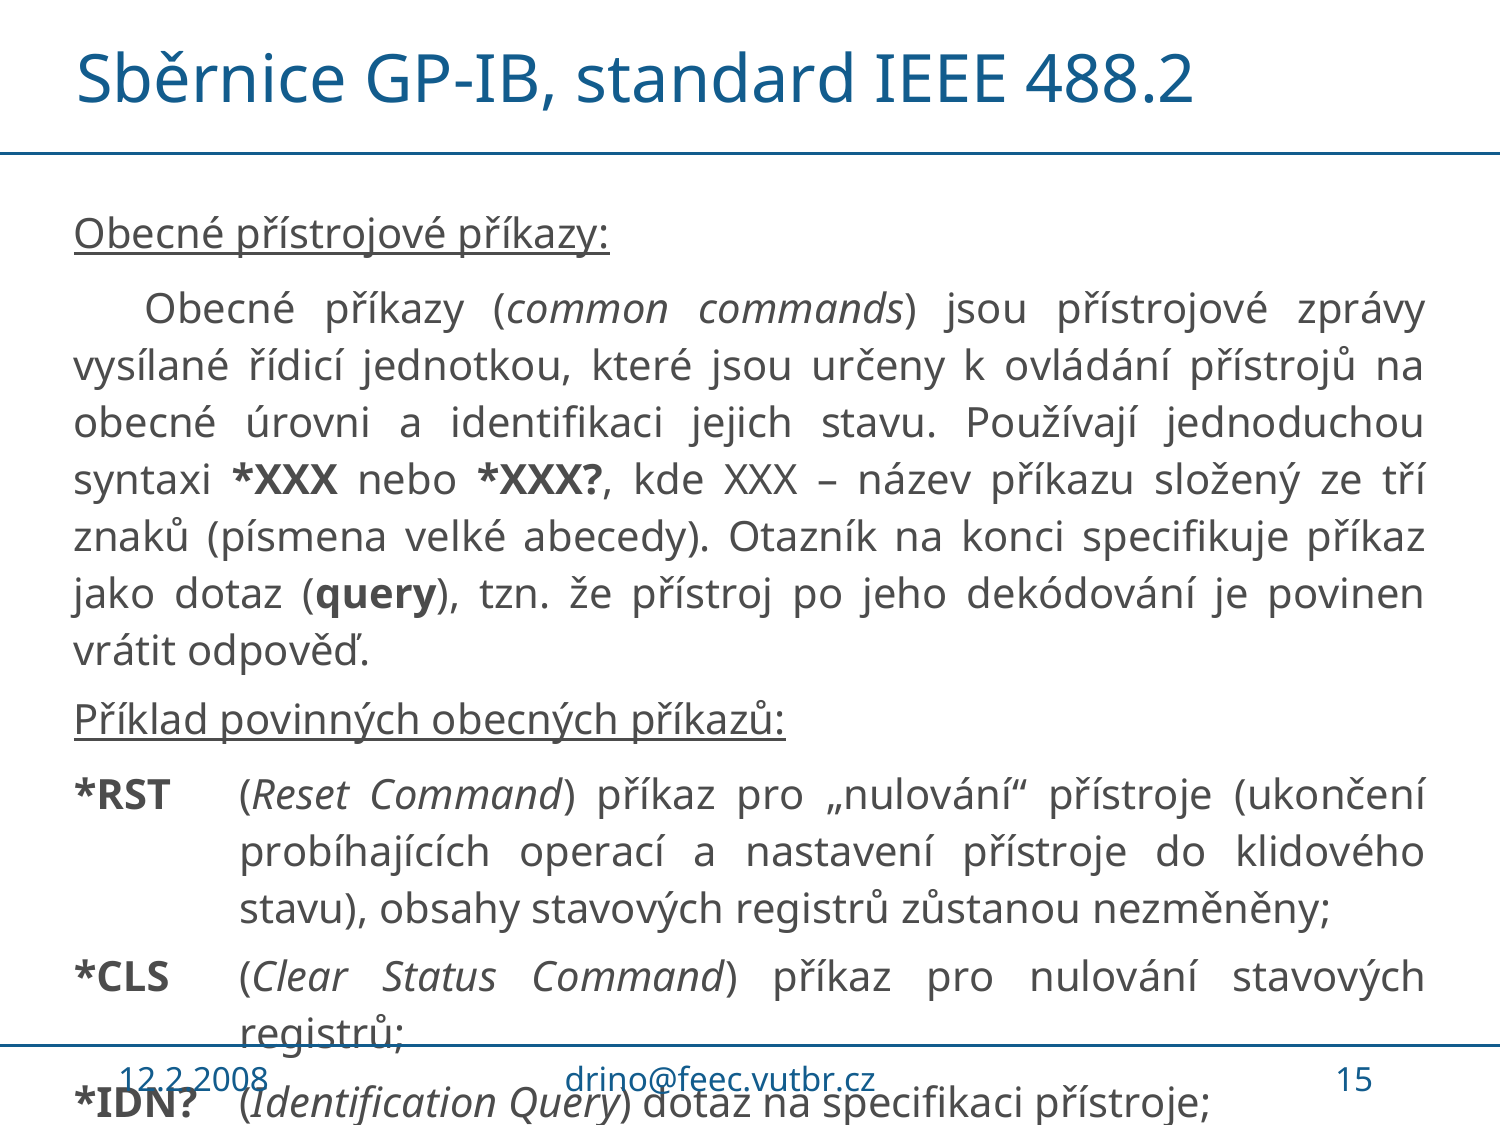

# Sběrnice GP-IB, standard IEEE 488.2
Obecné přístrojové příkazy:
Obecné příkazy (common commands) jsou přístrojové zprávy vysílané řídicí jednotkou, které jsou určeny k ovládání přístrojů na obecné úrovni a identifikaci jejich stavu. Používají jednoduchou syntaxi *XXX nebo *XXX?, kde XXX – název příkazu složený ze tří znaků (písmena velké abecedy). Otazník na konci specifikuje příkaz jako dotaz (query), tzn. že přístroj po jeho dekódování je povinen vrátit odpověď.
Příklad povinných obecných příkazů:
*RST	(Reset Command) příkaz pro „nulování“ přístroje (ukončení probíhajících operací a nastavení přístroje do klidového stavu), obsahy stavových registrů zůstanou nezměněny;
*CLS	(Clear Status Command) příkaz pro nulování stavových registrů;
*IDN?	(Identification Query) dotaz na specifikaci přístroje;
*STB?	(Status Byte Query) dotaz na obsah Status Byte registru
12.2.2008
drino@feec.vutbr.cz